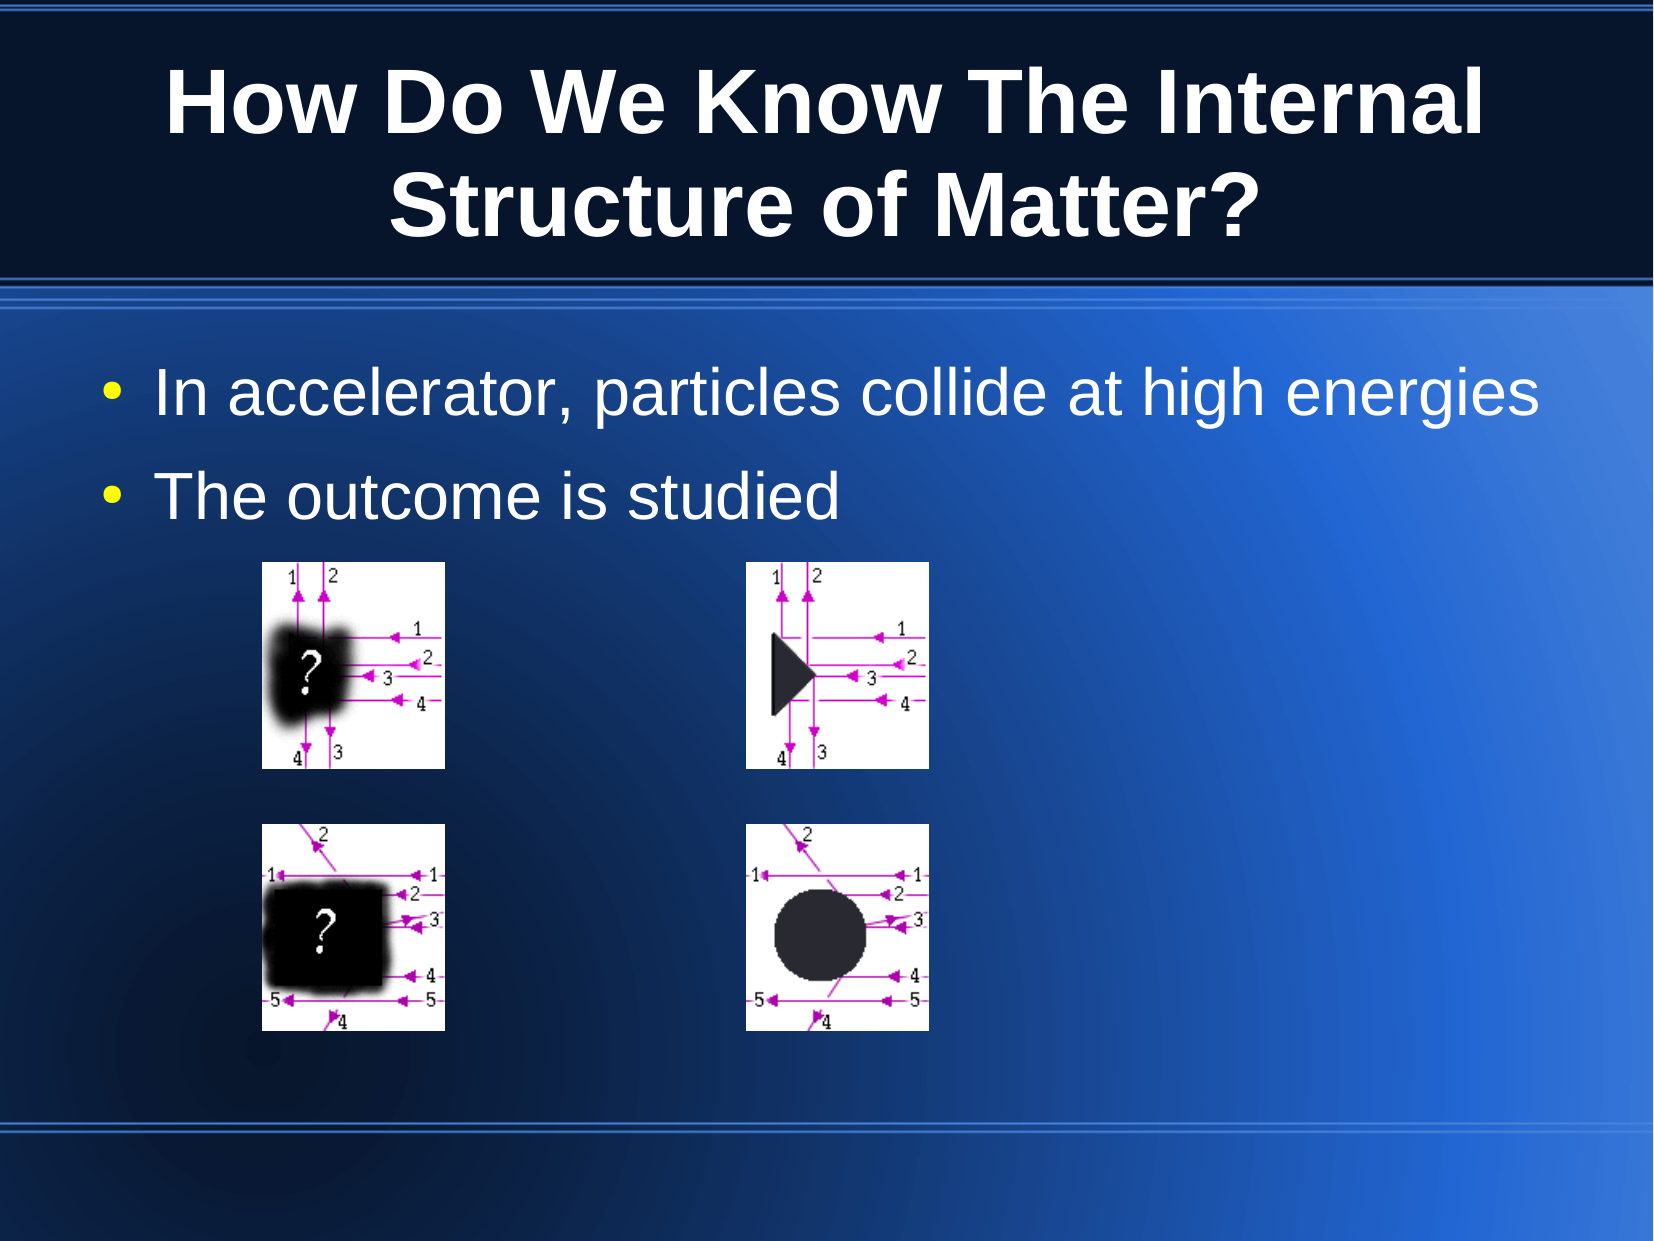

# How Do We Know The Internal Structure of Matter?
In accelerator, particles collide at high energies
The outcome is studied